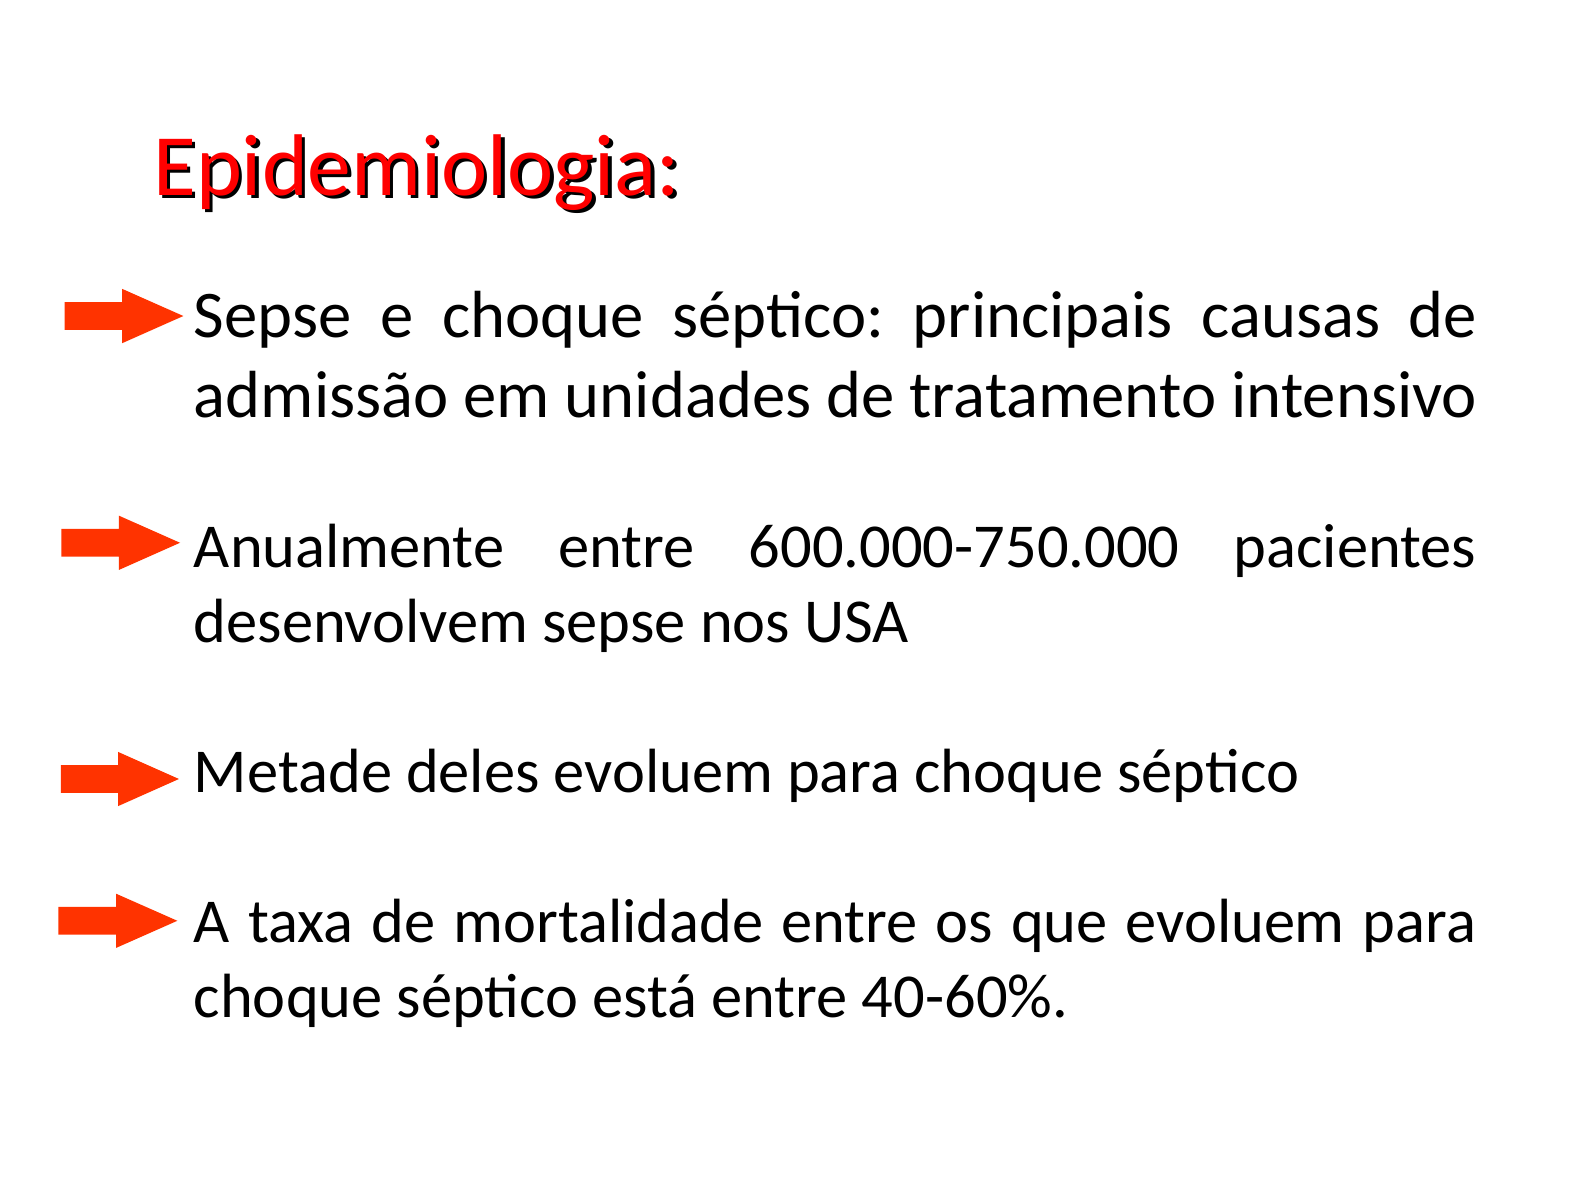

Epidemiologia:
Sepse e choque séptico: principais causas de admissão em unidades de tratamento intensivo
Anualmente entre 600.000-750.000 pacientes desenvolvem sepse nos USA
Metade deles evoluem para choque séptico
A taxa de mortalidade entre os que evoluem para choque séptico está entre 40-60%.